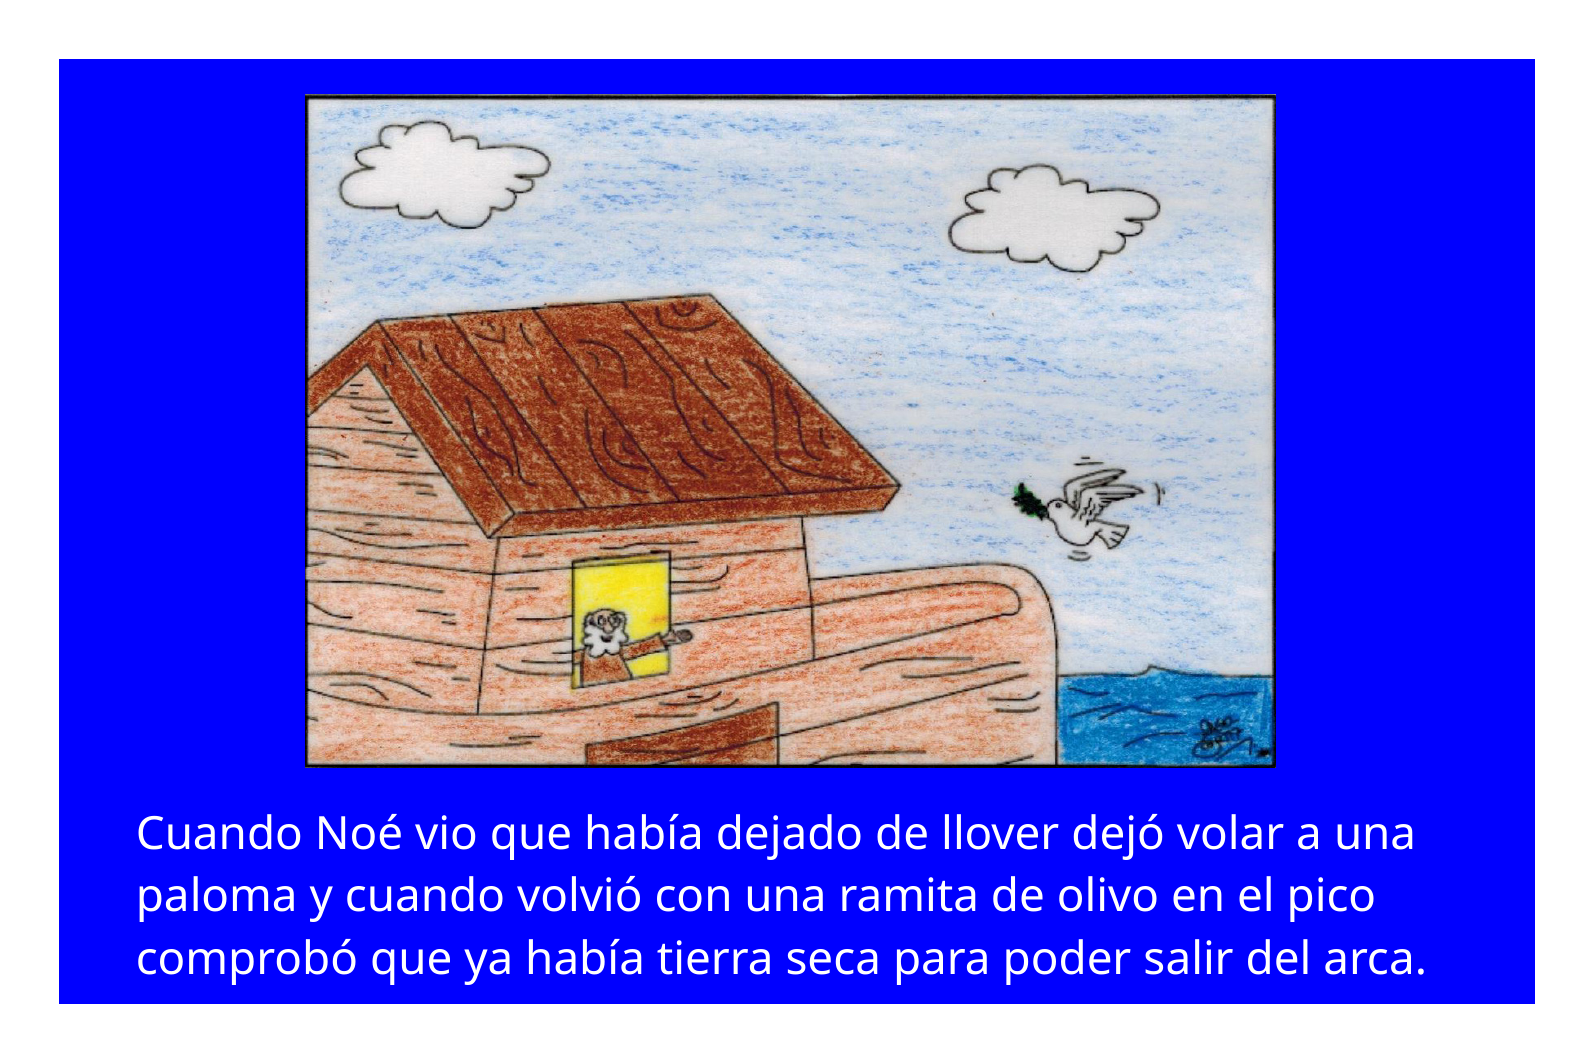

# Cuando Noé vio que había dejado de llover dejó volar a una paloma y cuando volvió con una ramita de olivo en el pico comprobó que ya había tierra seca para poder salir del arca.